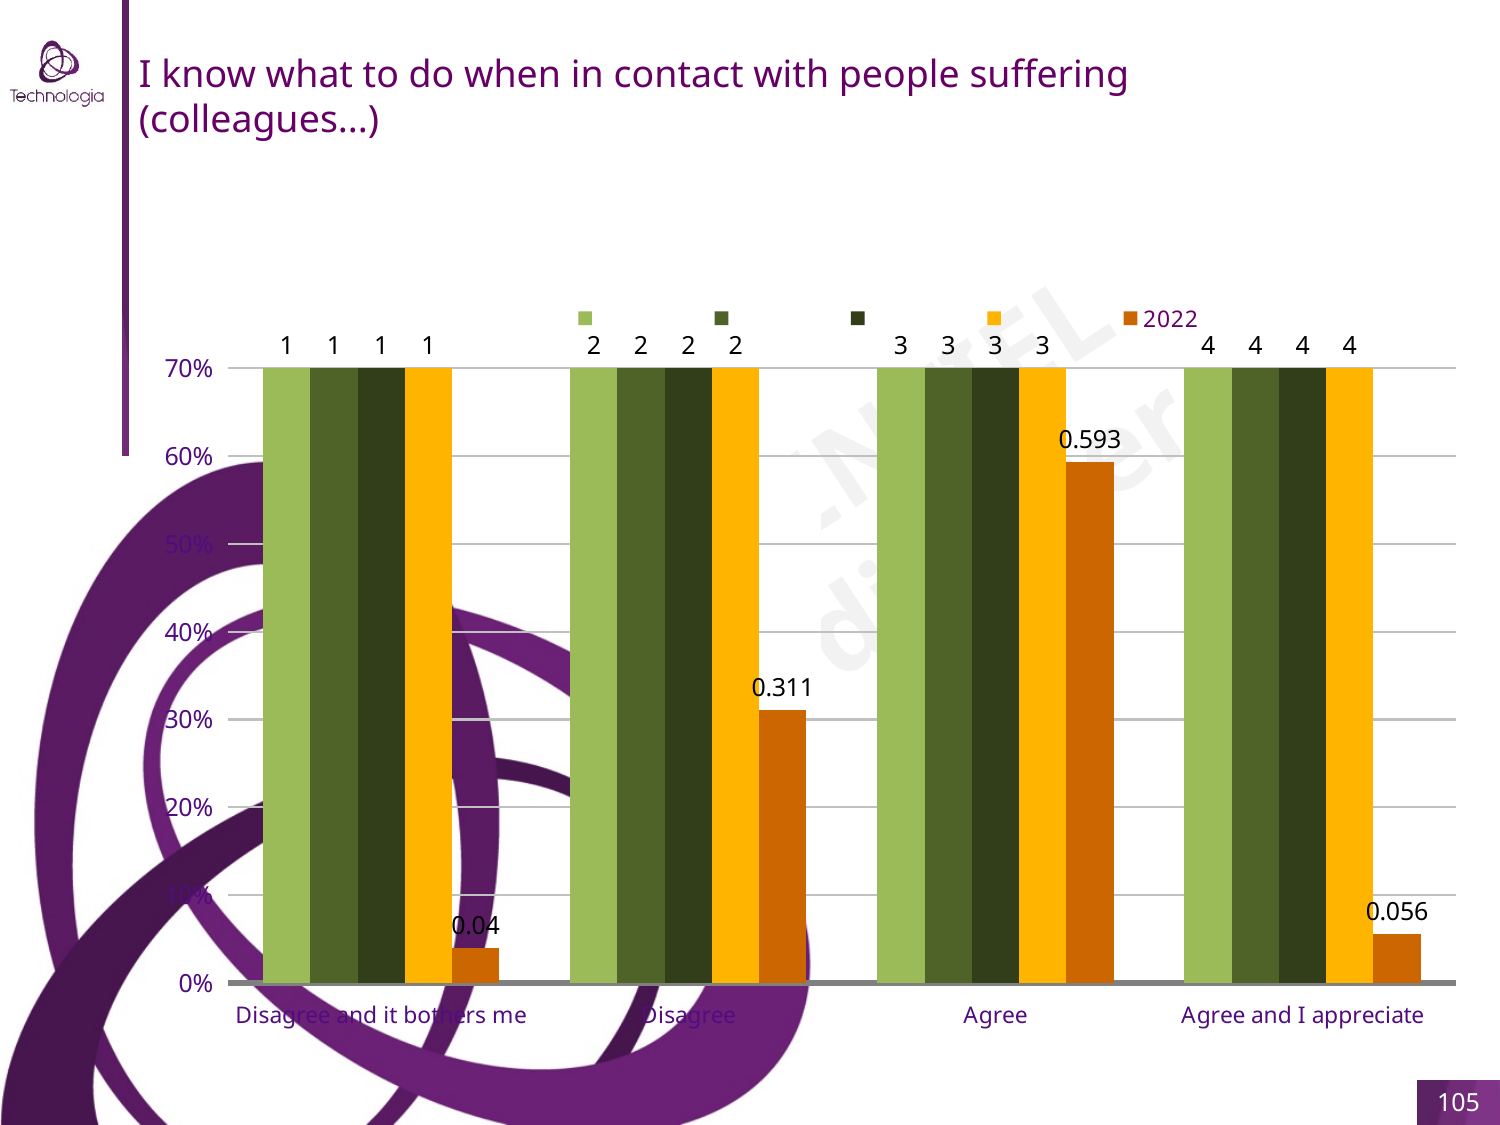

# I know what to do when in contact with people suffering (colleagues...)
[unsupported chart]